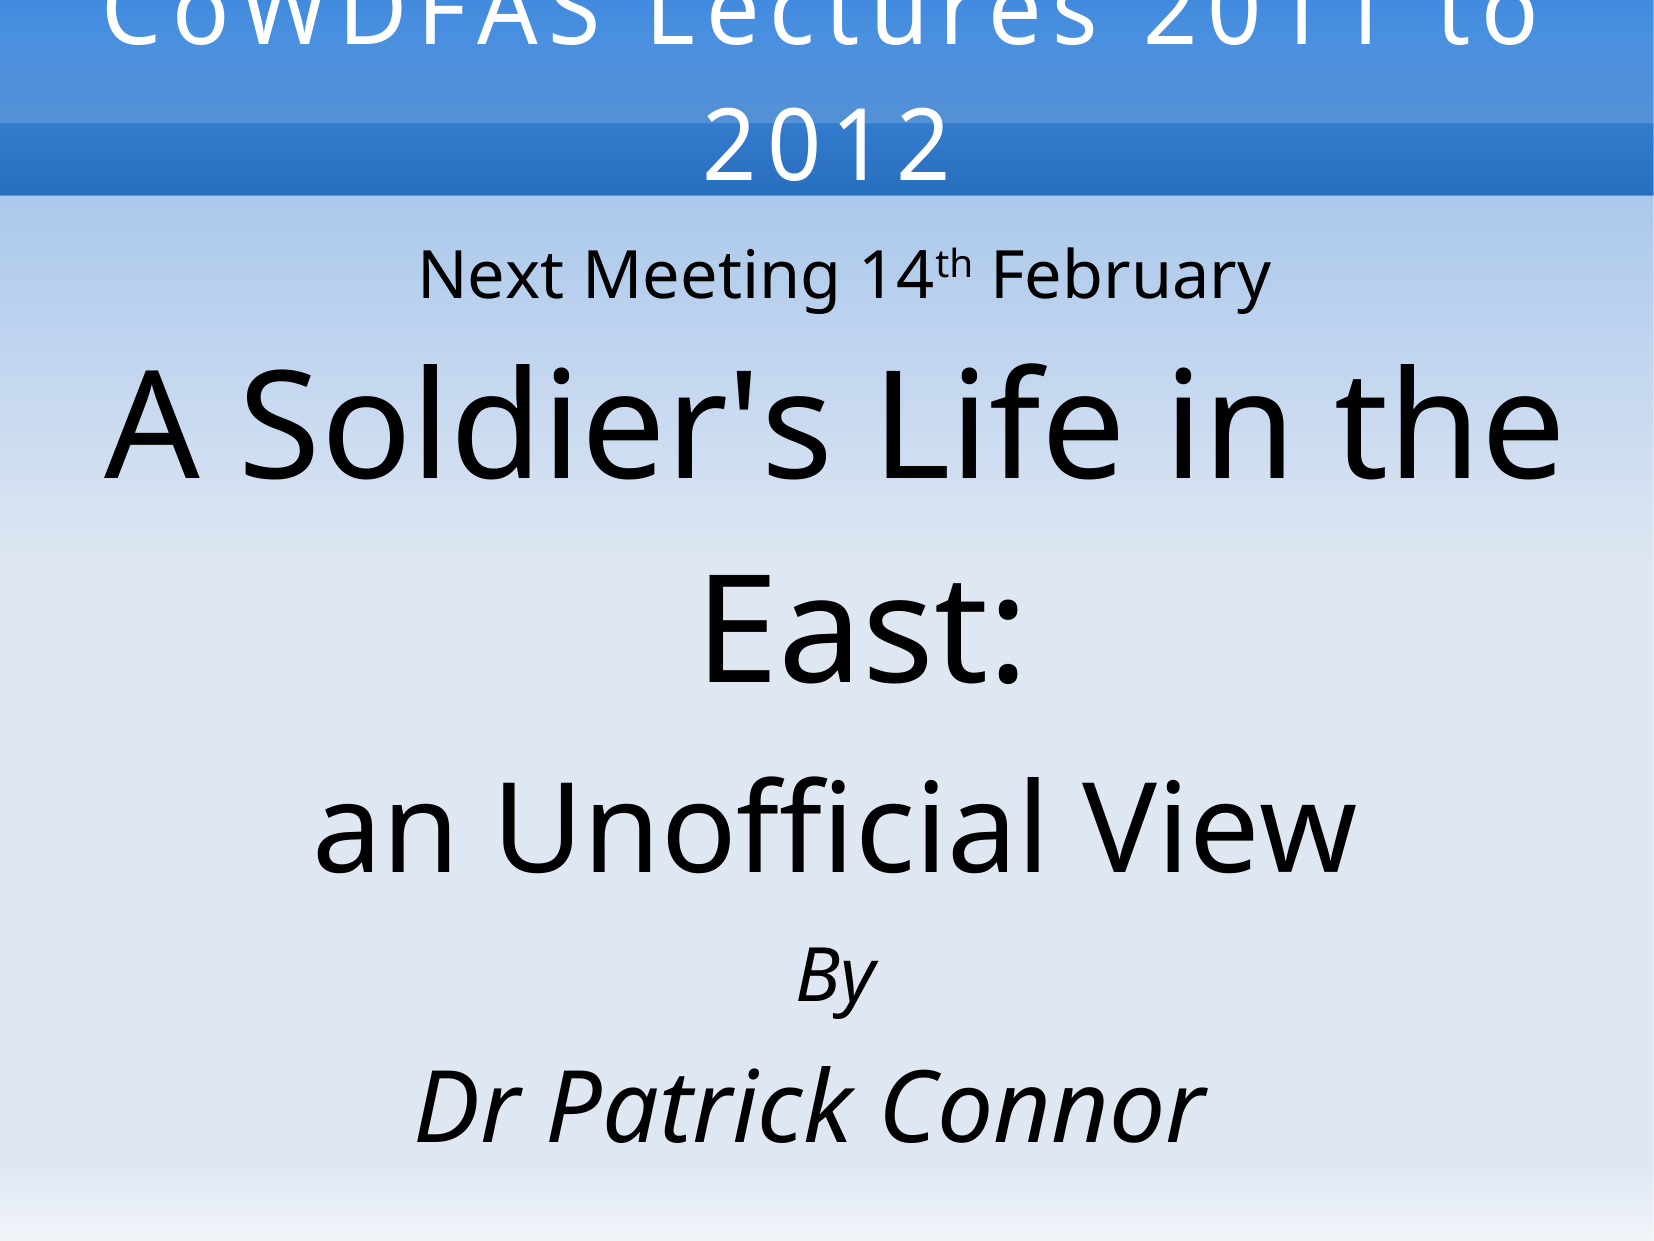

# CoWDFAS Lectures 2011 to 2012
Next Meeting 14th February
A Soldier's Life in the East:
an Unofficial View
By
Dr Patrick Connor